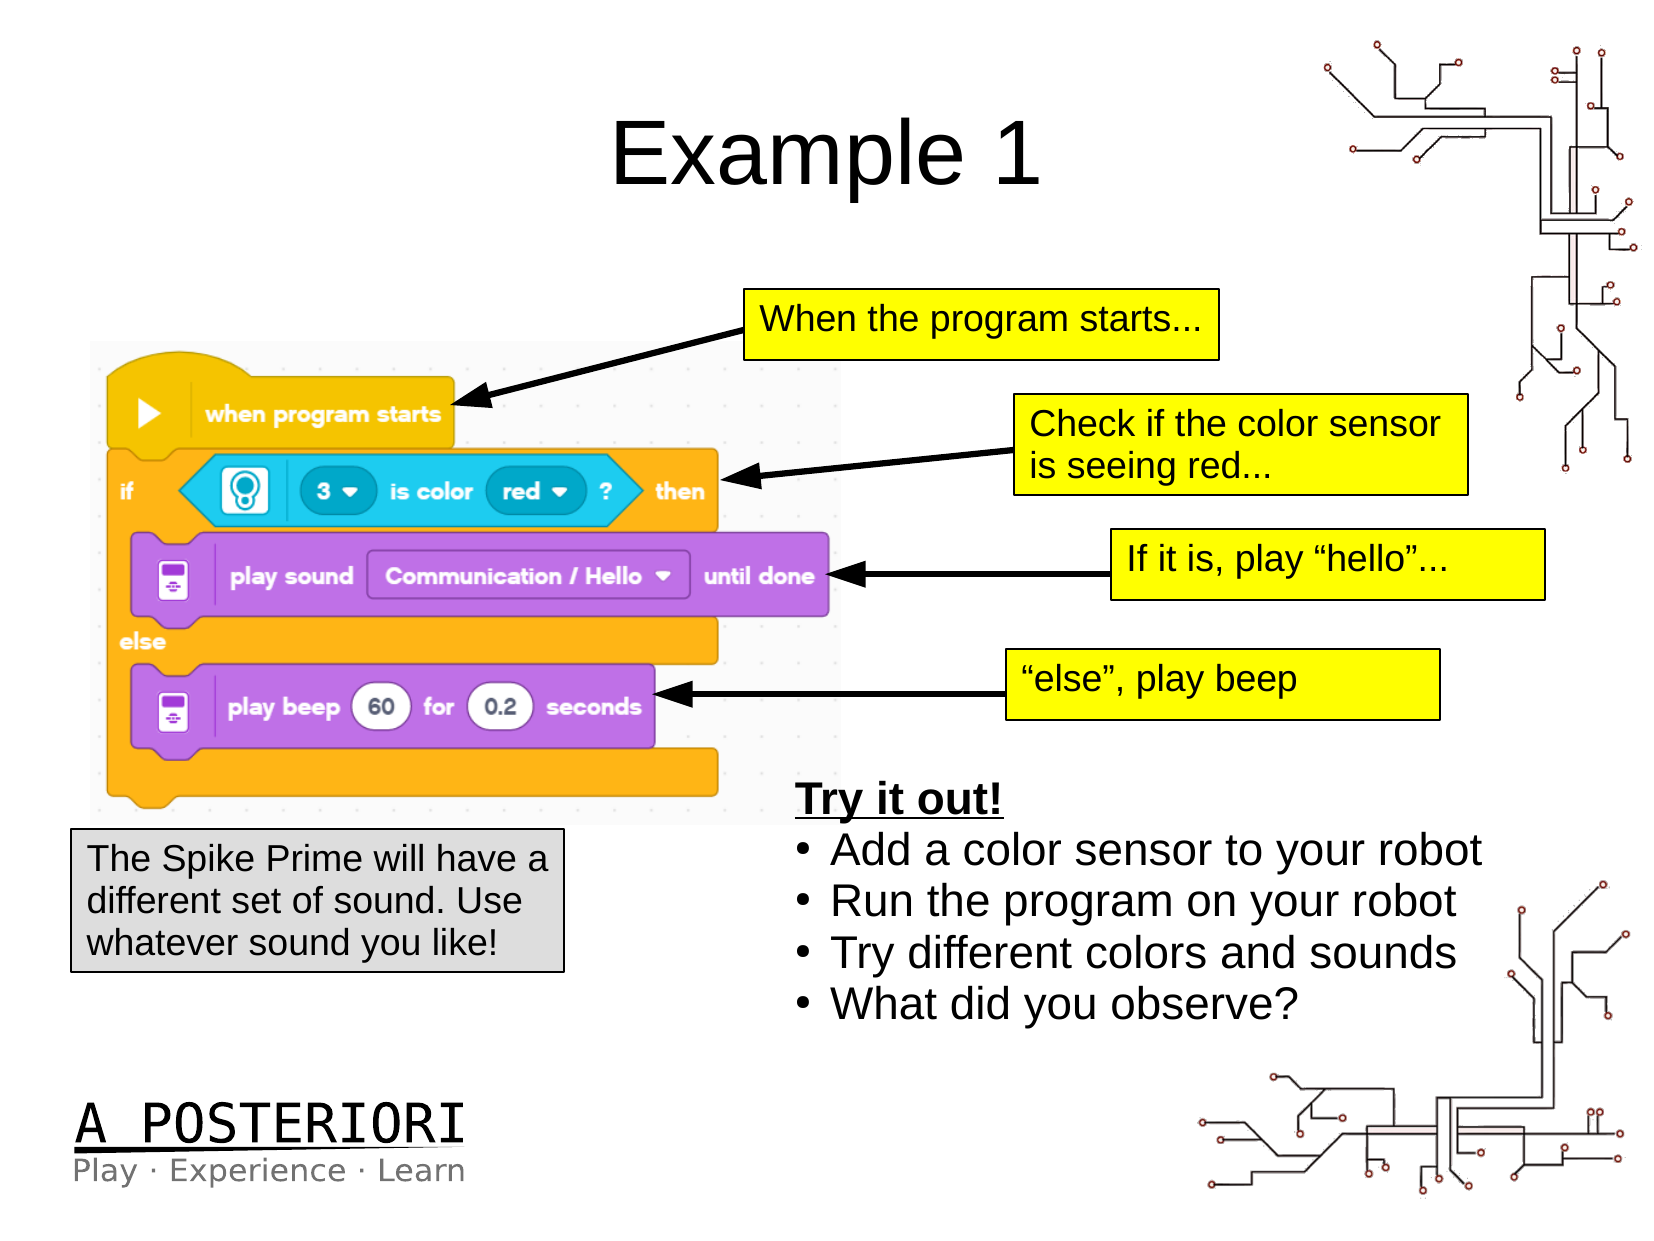

# Example 1
When the program starts...
Check if the color sensor
is seeing red...
If it is, play “hello”...
“else”, play beep
Try it out!
Add a color sensor to your robot
Run the program on your robot
Try different colors and sounds
What did you observe?
The Spike Prime will have a
different set of sound. Use
whatever sound you like!